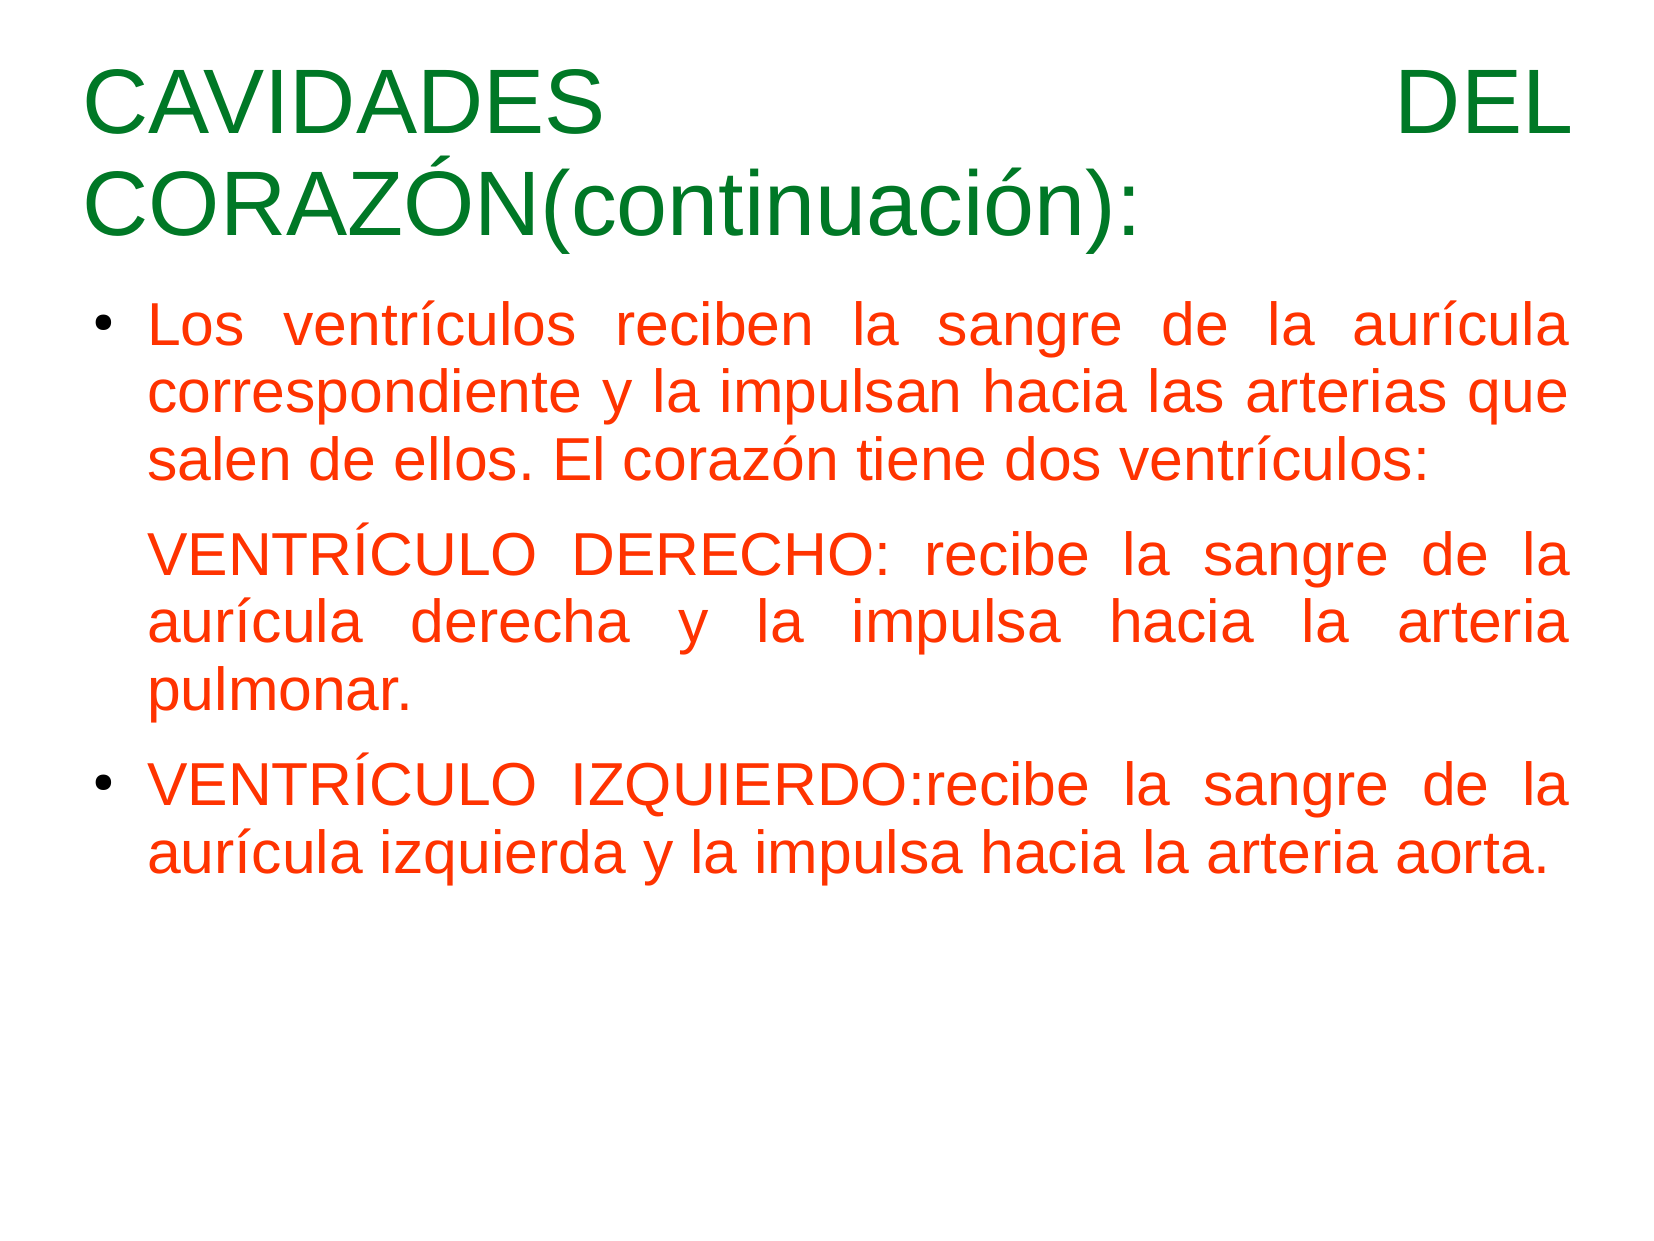

# CAVIDADES DEL CORAZÓN(continuación):
Los ventrículos reciben la sangre de la aurícula correspondiente y la impulsan hacia las arterias que salen de ellos. El corazón tiene dos ventrículos:
VENTRÍCULO DERECHO: recibe la sangre de la aurícula derecha y la impulsa hacia la arteria pulmonar.
VENTRÍCULO IZQUIERDO:recibe la sangre de la aurícula izquierda y la impulsa hacia la arteria aorta.